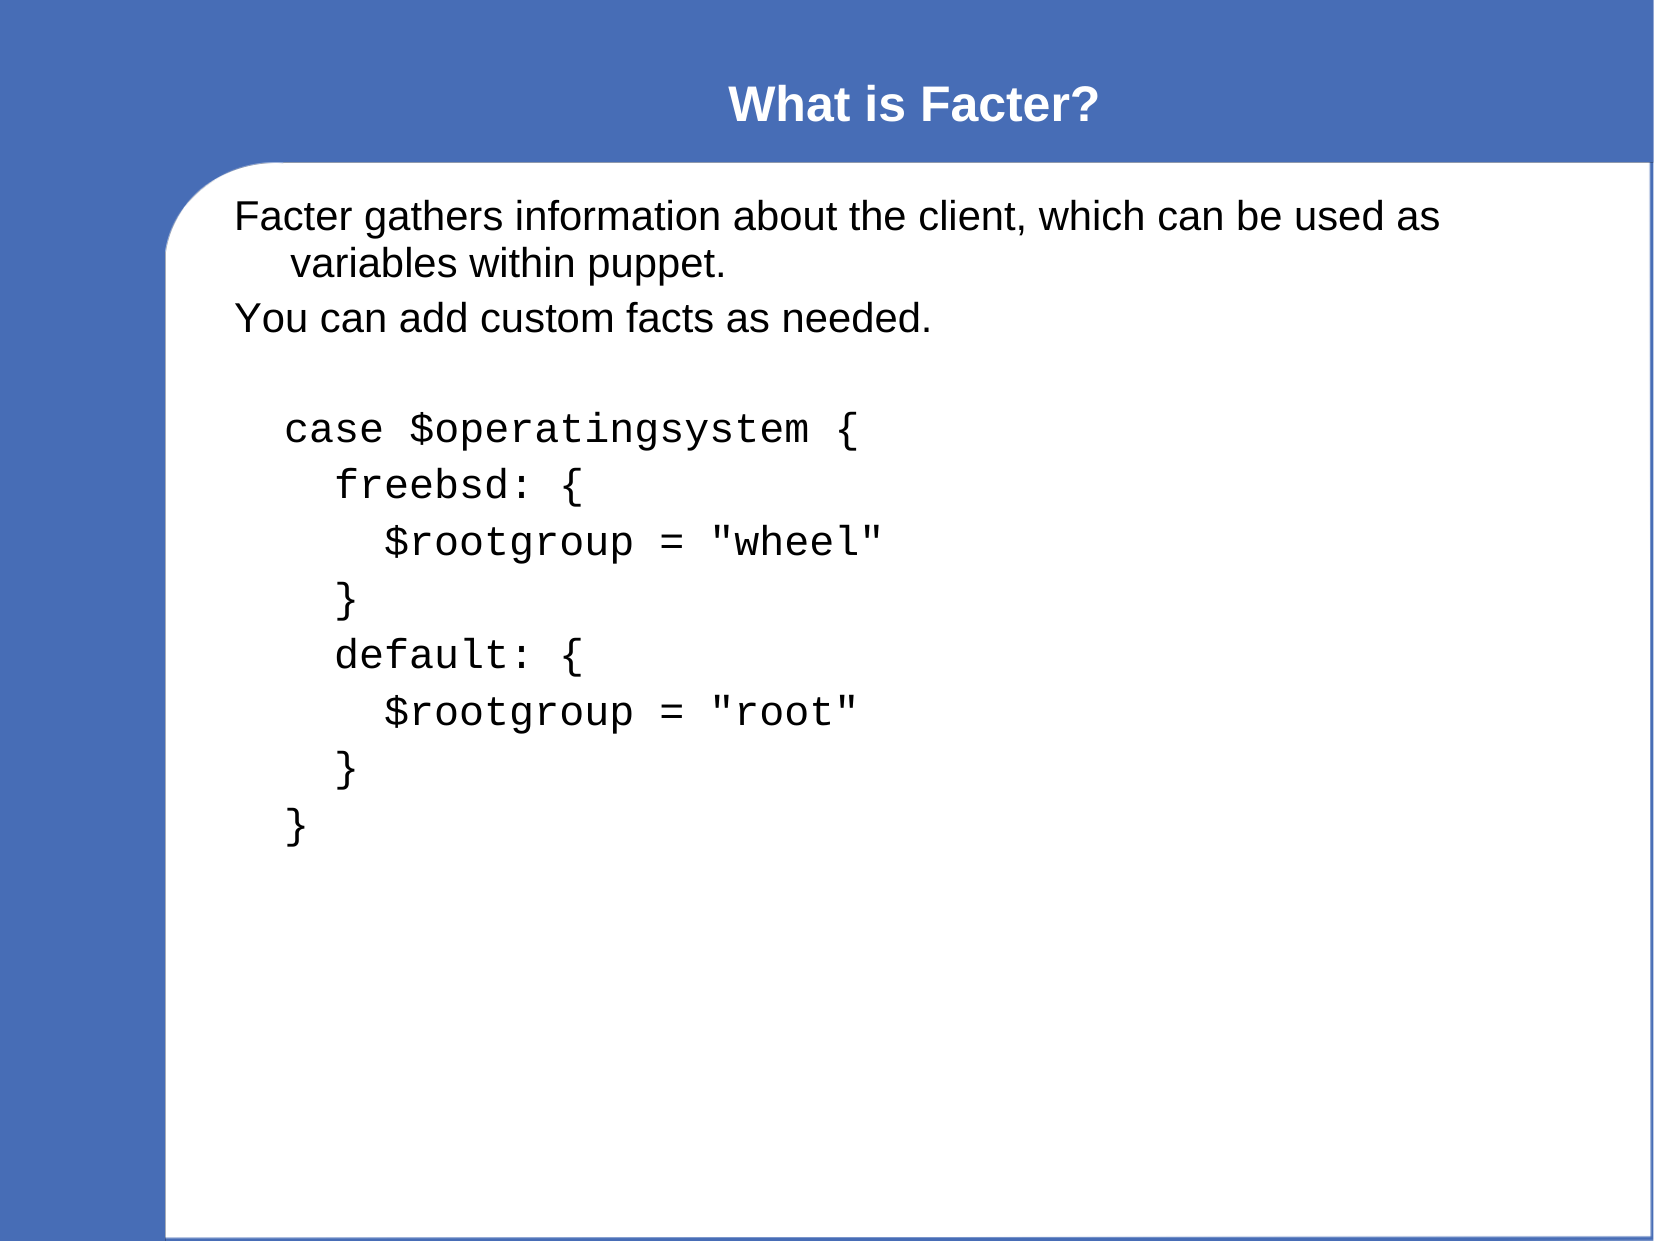

# What is Facter?
Facter gathers information about the client, which can be used as variables within puppet.
You can add custom facts as needed.
 case $operatingsystem {
 freebsd: {
 $rootgroup = "wheel"
 }
 default: {
 $rootgroup = "root"
 }
 }